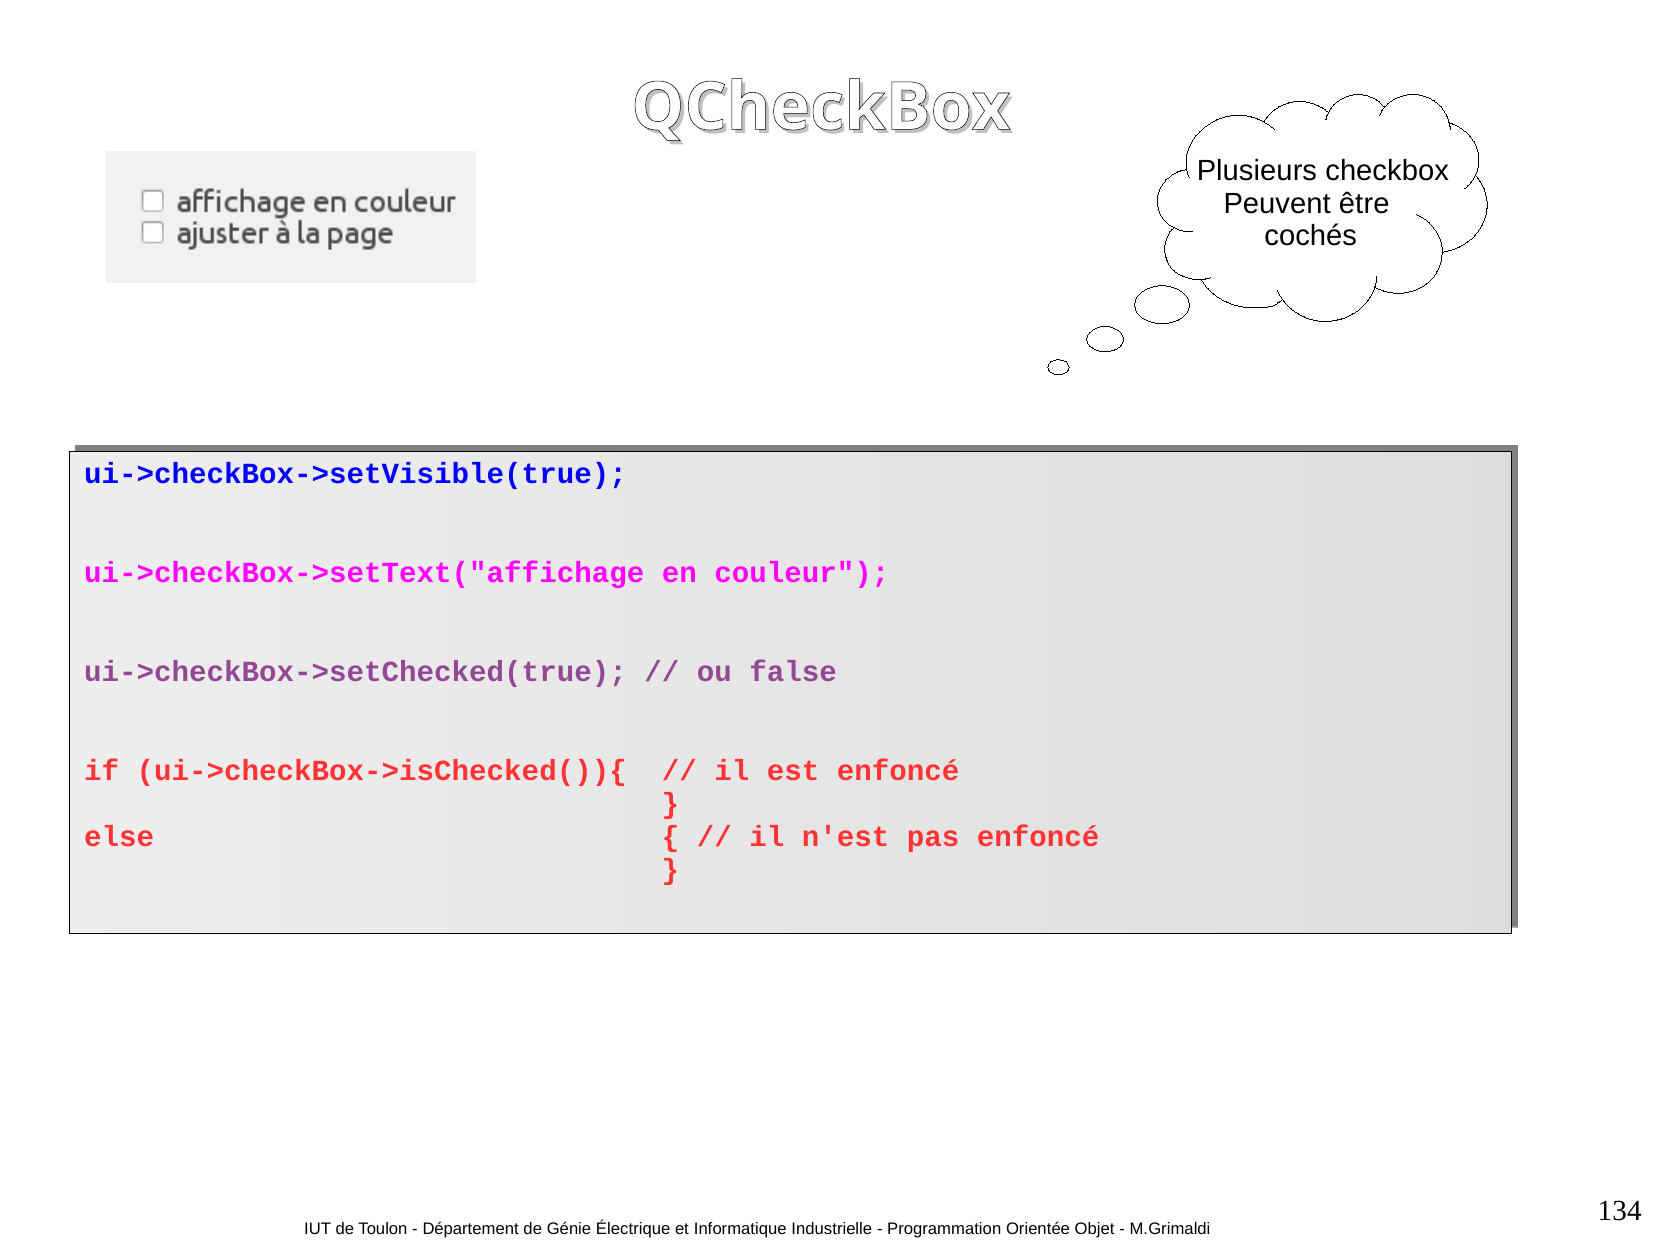

# QCheckBox
 Plusieurs checkbox
Peuvent être
cochés
ui->checkBox->setVisible(true);
ui->checkBox->setText("affichage en couleur");
ui->checkBox->setChecked(true); // ou false
if (ui->checkBox->isChecked()){ // il est enfoncé
 }
else { // il n'est pas enfoncé
 }